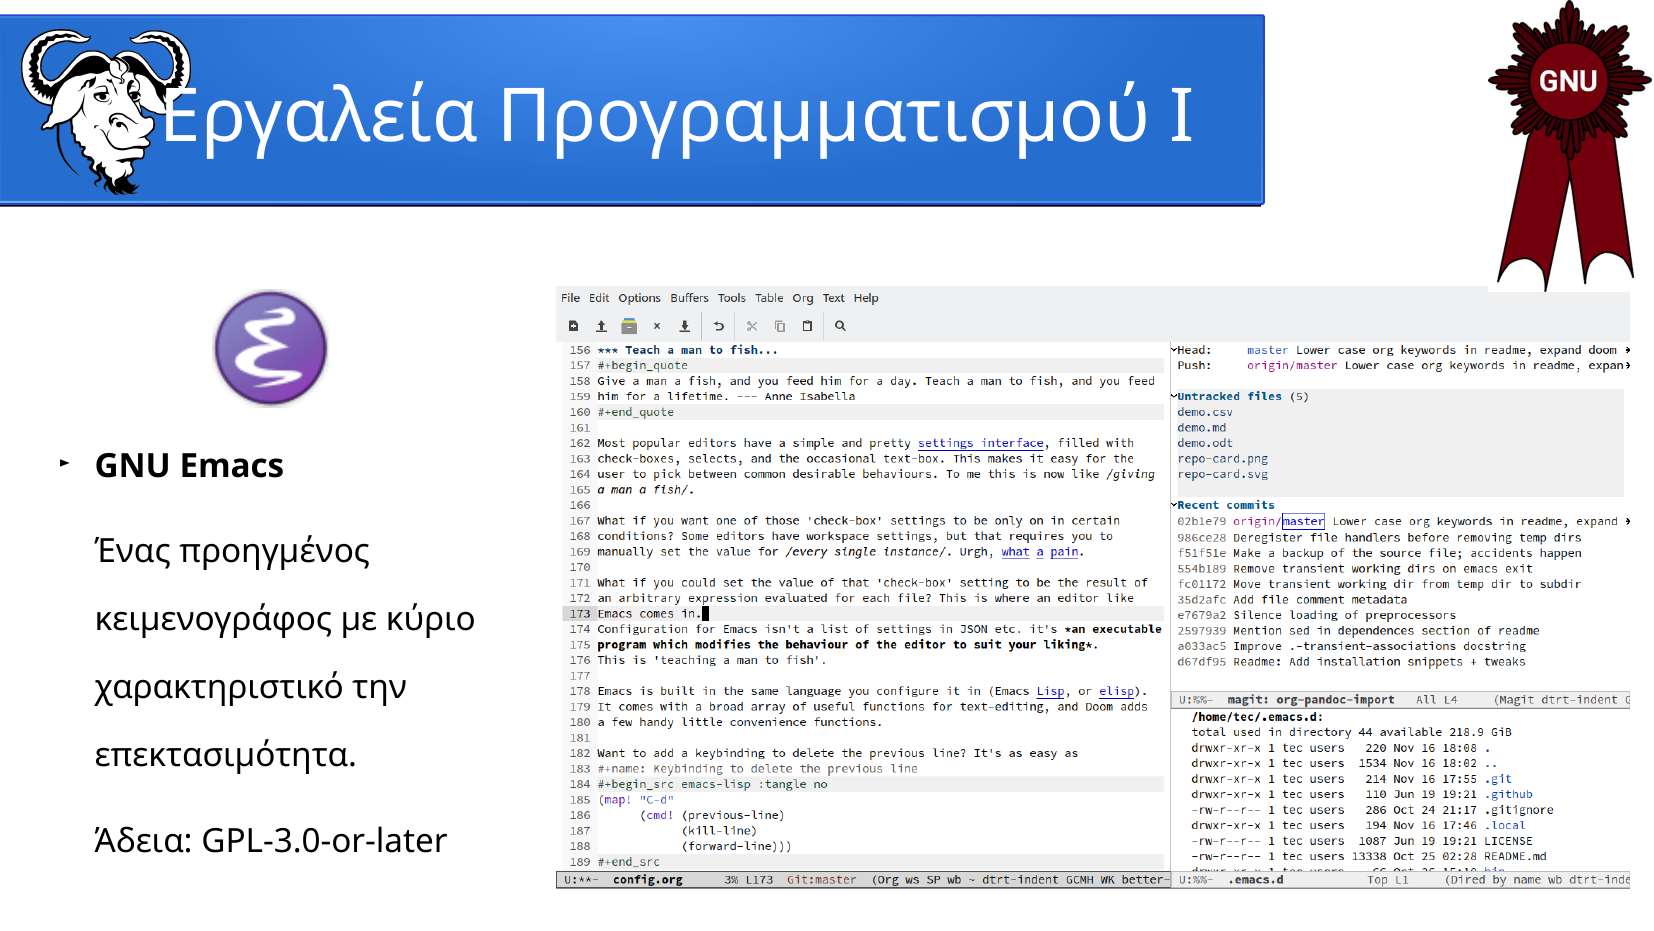

# Εργαλεία Προγραμματισμού I
GNU Emacs
Ένας προηγμένος κειμενογράφος με κύριο χαρακτηριστικό την επεκτασιμότητα.
Άδεια: GPL-3.0-or-later